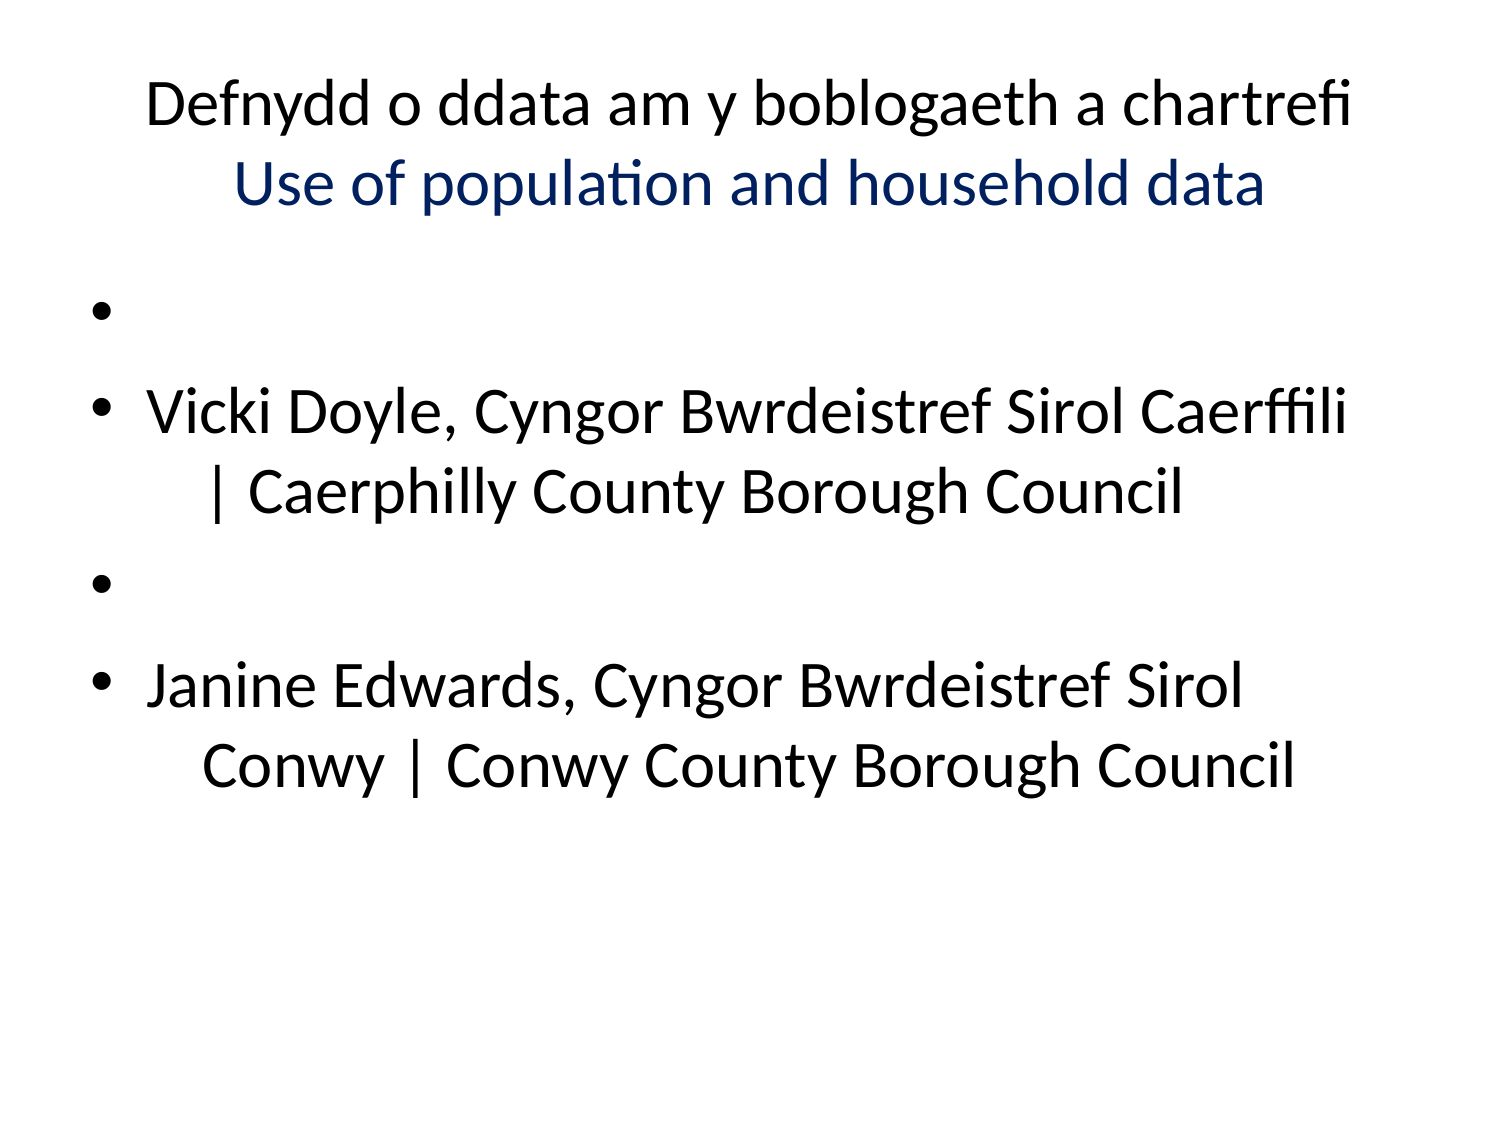

Defnydd o ddata am y boblogaeth a chartrefi
Use of population and household data
# Vicki Doyle, Cyngor Bwrdeistref Sirol Caerffili | Caerphilly County Borough Council
Janine Edwards, Cyngor Bwrdeistref Sirol Conwy | Conwy County Borough Council